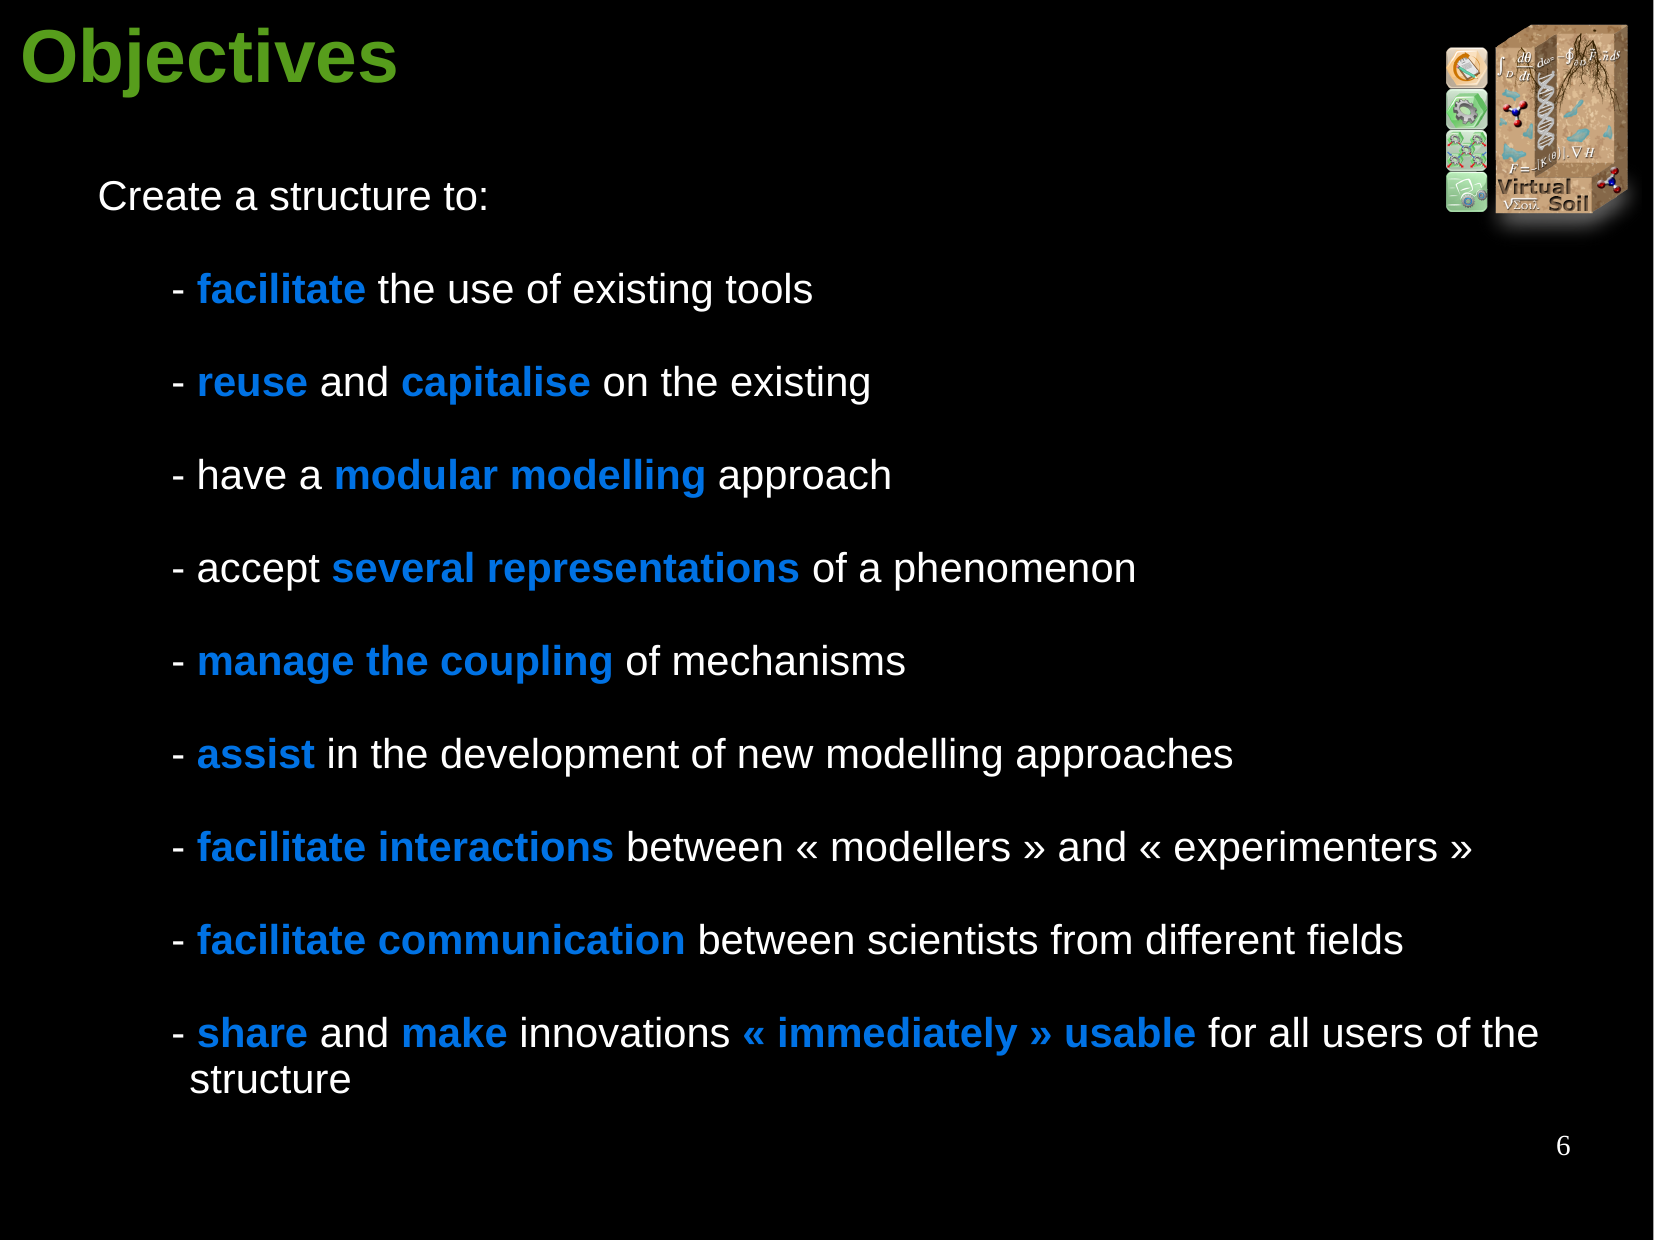

Objectives
Create a structure to:
	- facilitate the use of existing tools
	- reuse and capitalise on the existing
	- have a modular modelling approach
	- accept several representations of a phenomenon
	- manage the coupling of mechanisms
	- assist in the development of new modelling approaches
	- facilitate interactions between « modellers » and « experimenters »
	- facilitate communication between scientists from different fields
	- share and make innovations « immediately » usable for all users of the
 structure
6